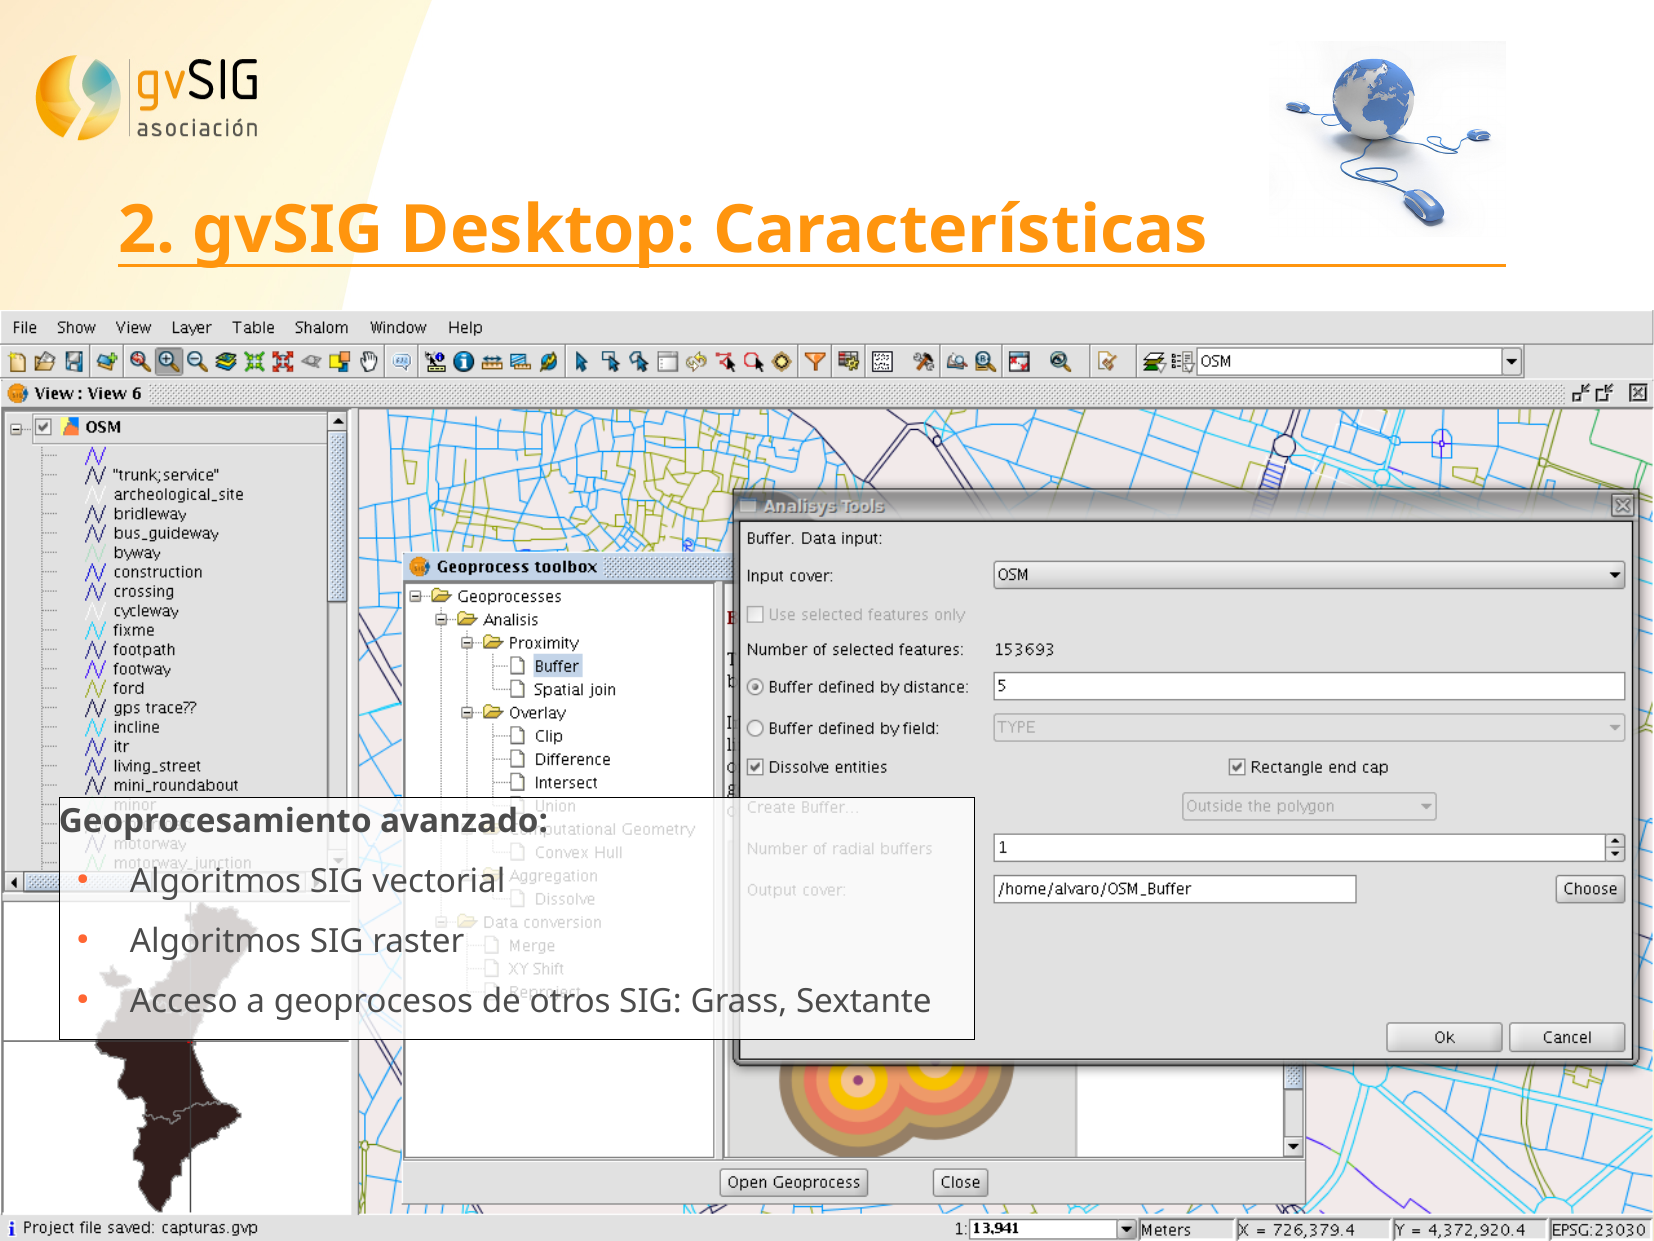

# 2. gvSIG Desktop: Características
Geoprocesamiento avanzado:
Algoritmos SIG vectorial
Algoritmos SIG raster
Acceso a geoprocesos de otros SIG: Grass, Sextante